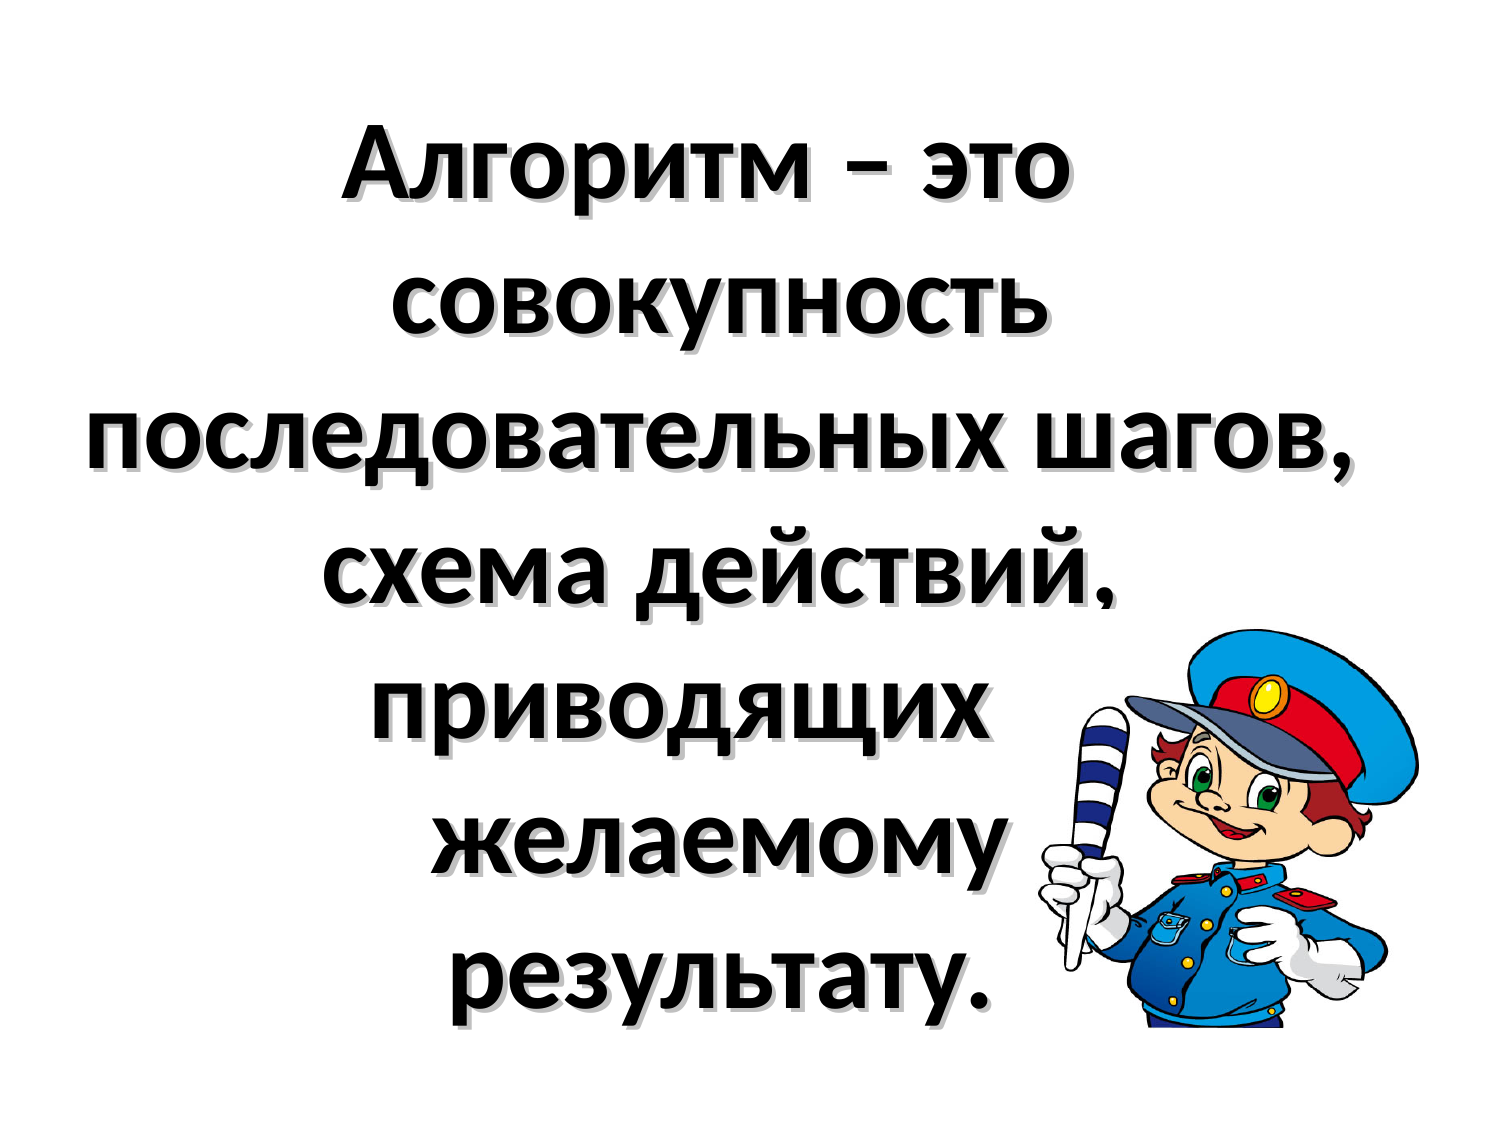

Алгоритм – это
совокупность последовательных шагов,
схема действий,
приводящих к
желаемому
результату.